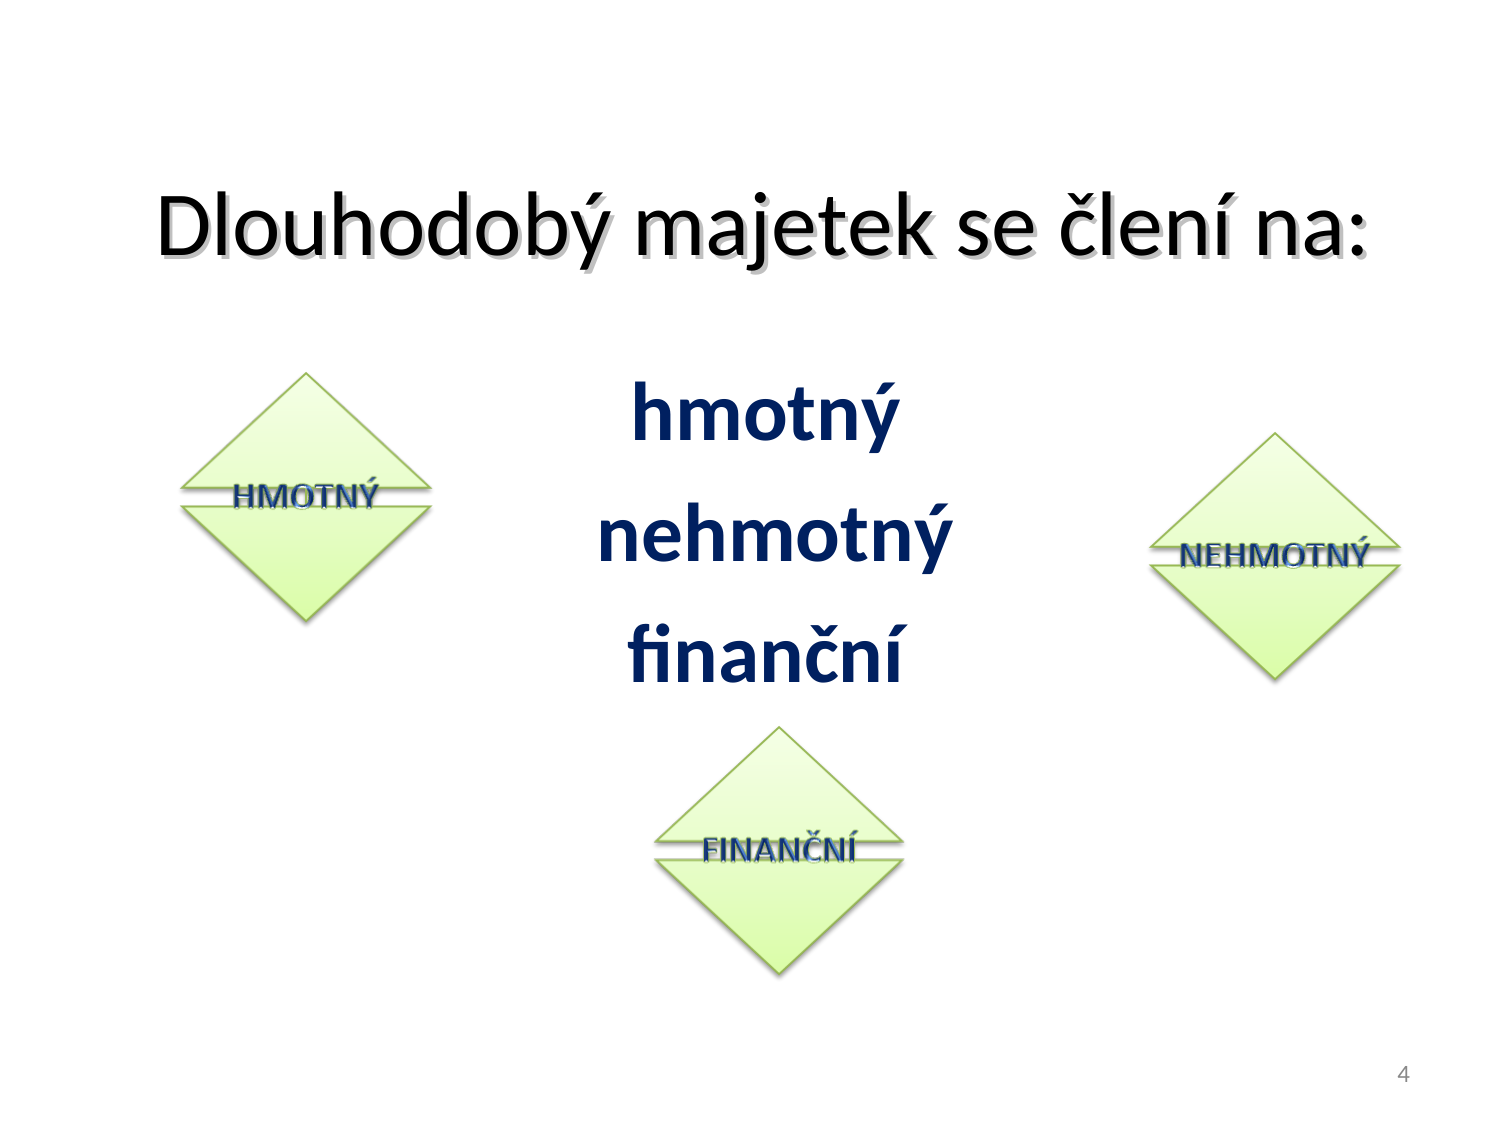

# Dlouhodobý majetek se člení na:
hmotný
nehmotný
finanční